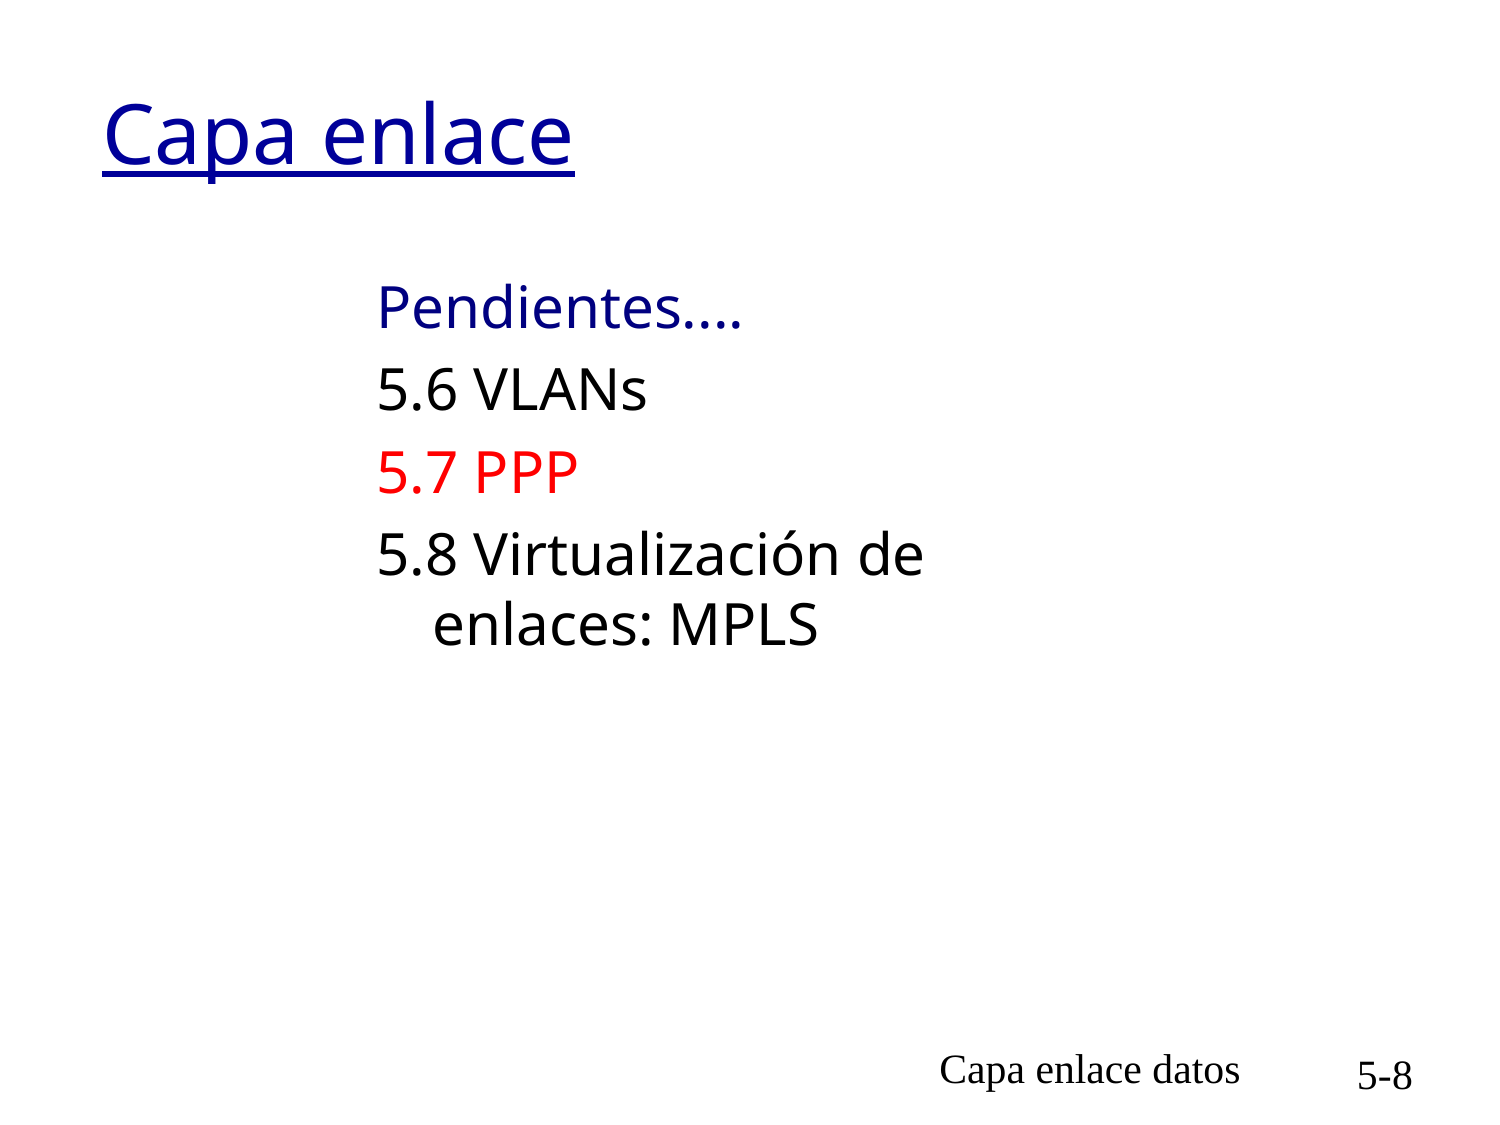

# Capa enlace
Pendientes....
5.6 VLANs
5.7 PPP
5.8 Virtualización de enlaces: MPLS
8